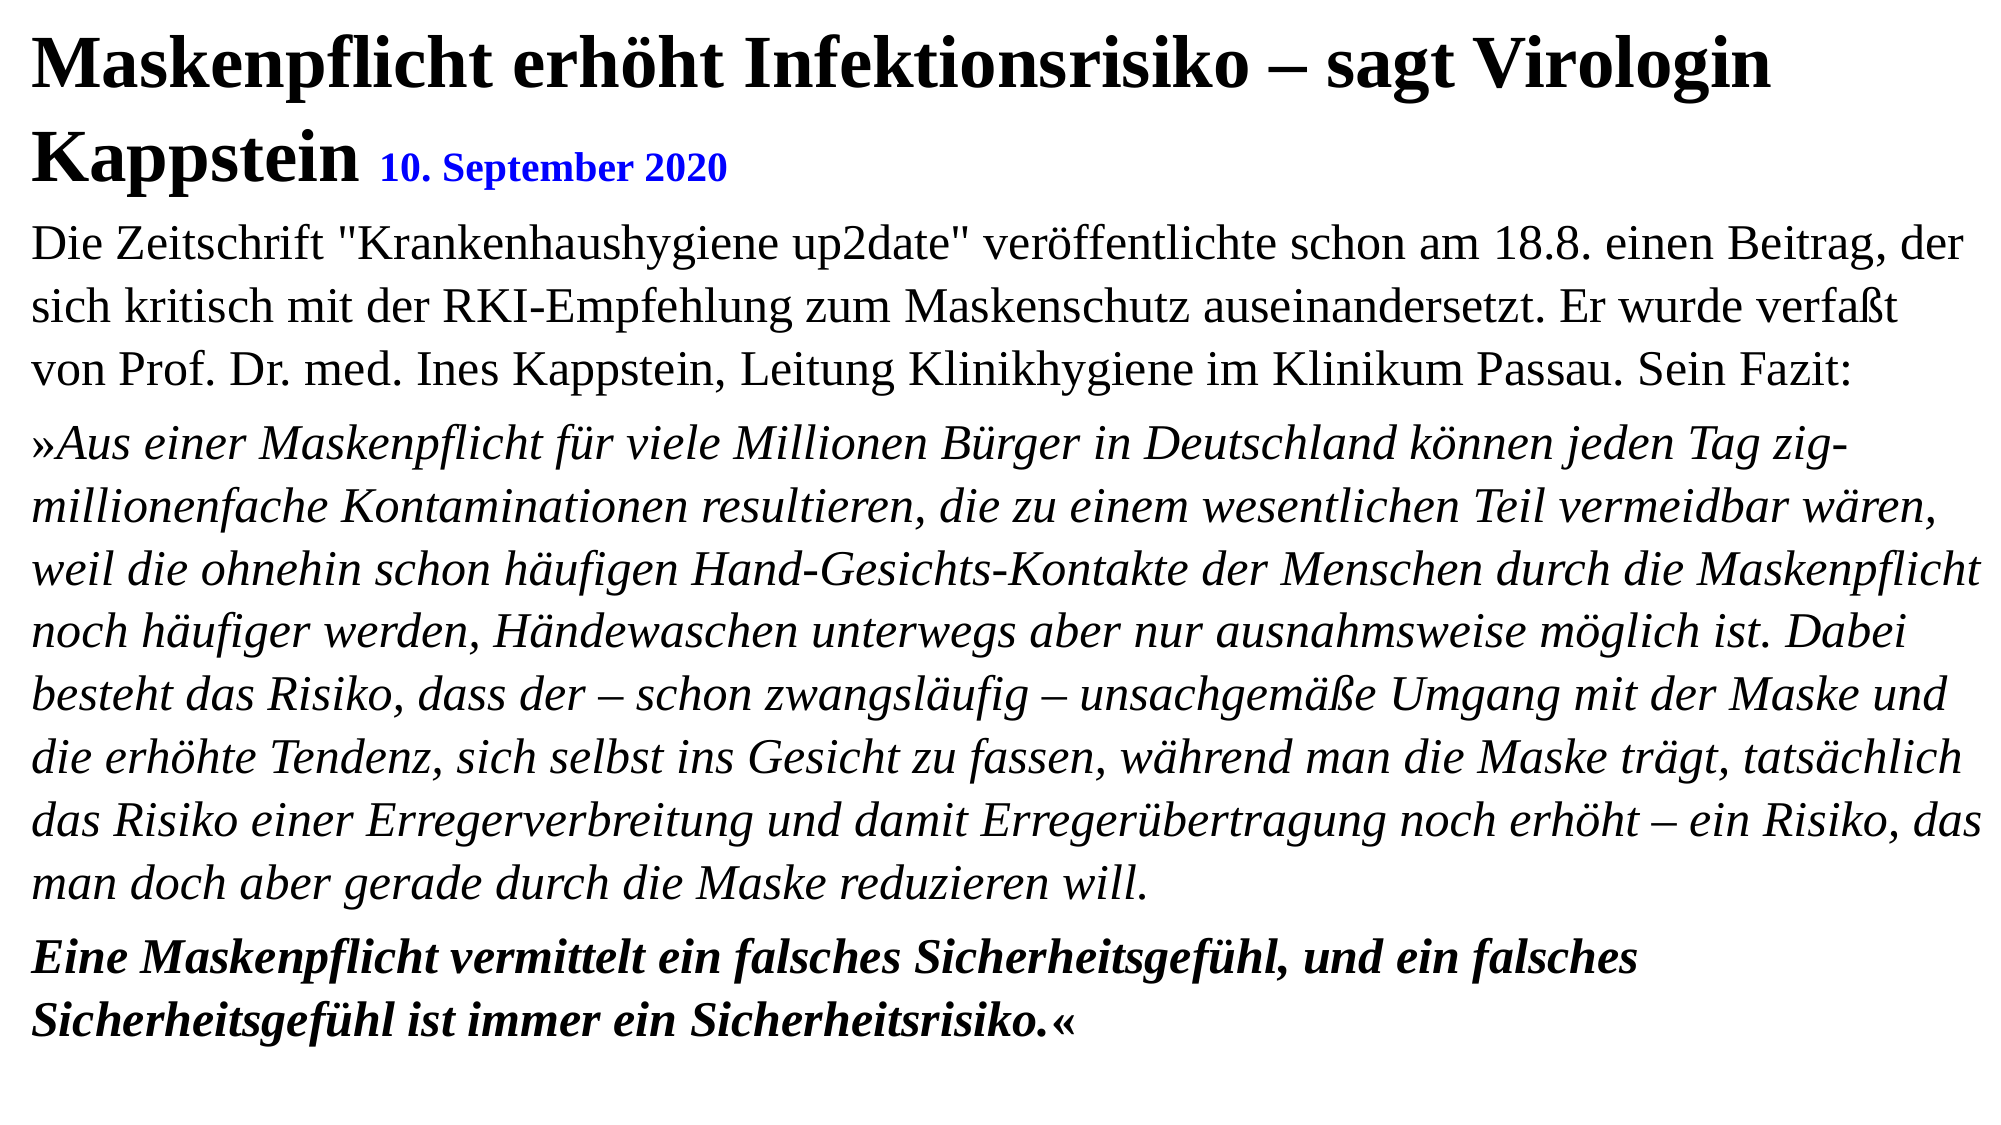

Maskenpflicht erhöht Infektionsrisiko – sagt Virologin Kappstein 10. September 2020
Die Zeitschrift "Krankenhaushygiene up2date" veröffentlichte schon am 18.8. einen Beitrag, der sich kritisch mit der RKI-Empfehlung zum Maskenschutz auseinandersetzt. Er wurde verfaßt von Prof. Dr. med. Ines Kappstein, Leitung Klinikhygiene im Klinikum Passau. Sein Fazit:
»Aus einer Maskenpflicht für viele Millionen Bürger in Deutschland können jeden Tag zig-millionenfache Kontaminationen resultieren, die zu einem wesentlichen Teil vermeidbar wären, weil die ohnehin schon häufigen Hand-Gesichts-Kontakte der Menschen durch die Maskenpflicht noch häufiger werden, Händewaschen unterwegs aber nur ausnahmsweise möglich ist. Dabei besteht das Risiko, dass der – schon zwangsläufig – unsachgemäße Umgang mit der Maske und die erhöhte Tendenz, sich selbst ins Gesicht zu fassen, während man die Maske trägt, tatsächlich das Risiko einer Erregerverbreitung und damit Erregerübertragung noch erhöht – ein Risiko, das man doch aber gerade durch die Maske reduzieren will.
Eine Maskenpflicht vermittelt ein falsches Sicherheitsgefühl, und ein falsches Sicherheitsgefühl ist immer ein Sicherheitsrisiko.«